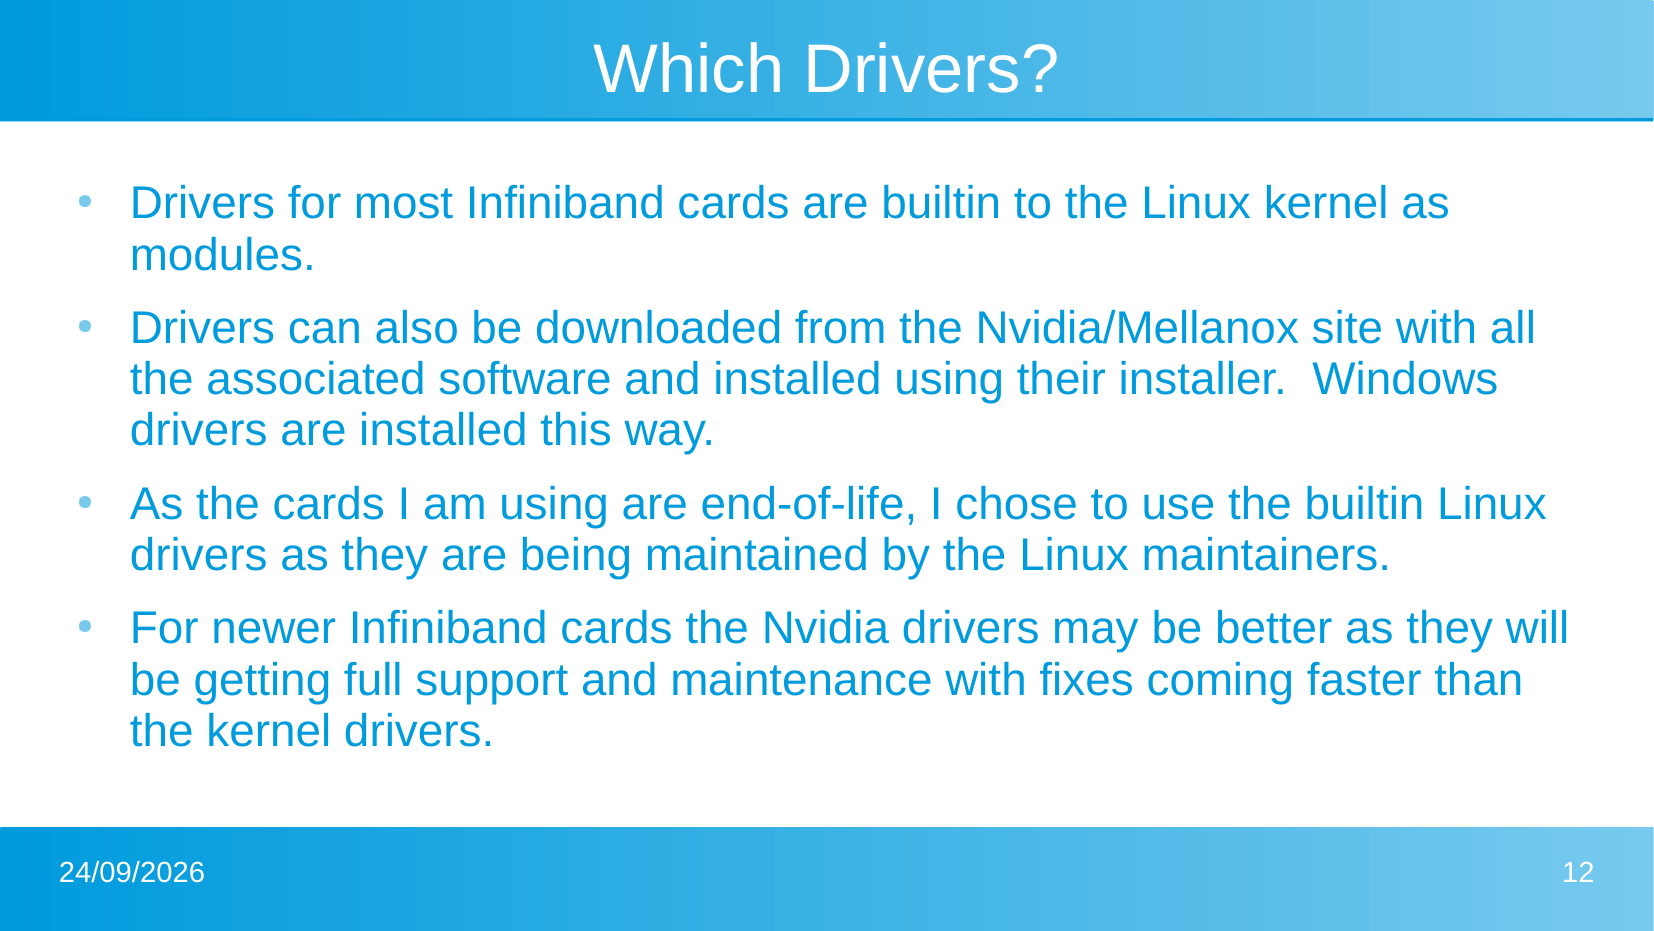

# Which Drivers?
Drivers for most Infiniband cards are builtin to the Linux kernel as modules.
Drivers can also be downloaded from the Nvidia/Mellanox site with all the associated software and installed using their installer. Windows drivers are installed this way.
As the cards I am using are end-of-life, I chose to use the builtin Linux drivers as they are being maintained by the Linux maintainers.
For newer Infiniband cards the Nvidia drivers may be better as they will be getting full support and maintenance with fixes coming faster than the kernel drivers.
12